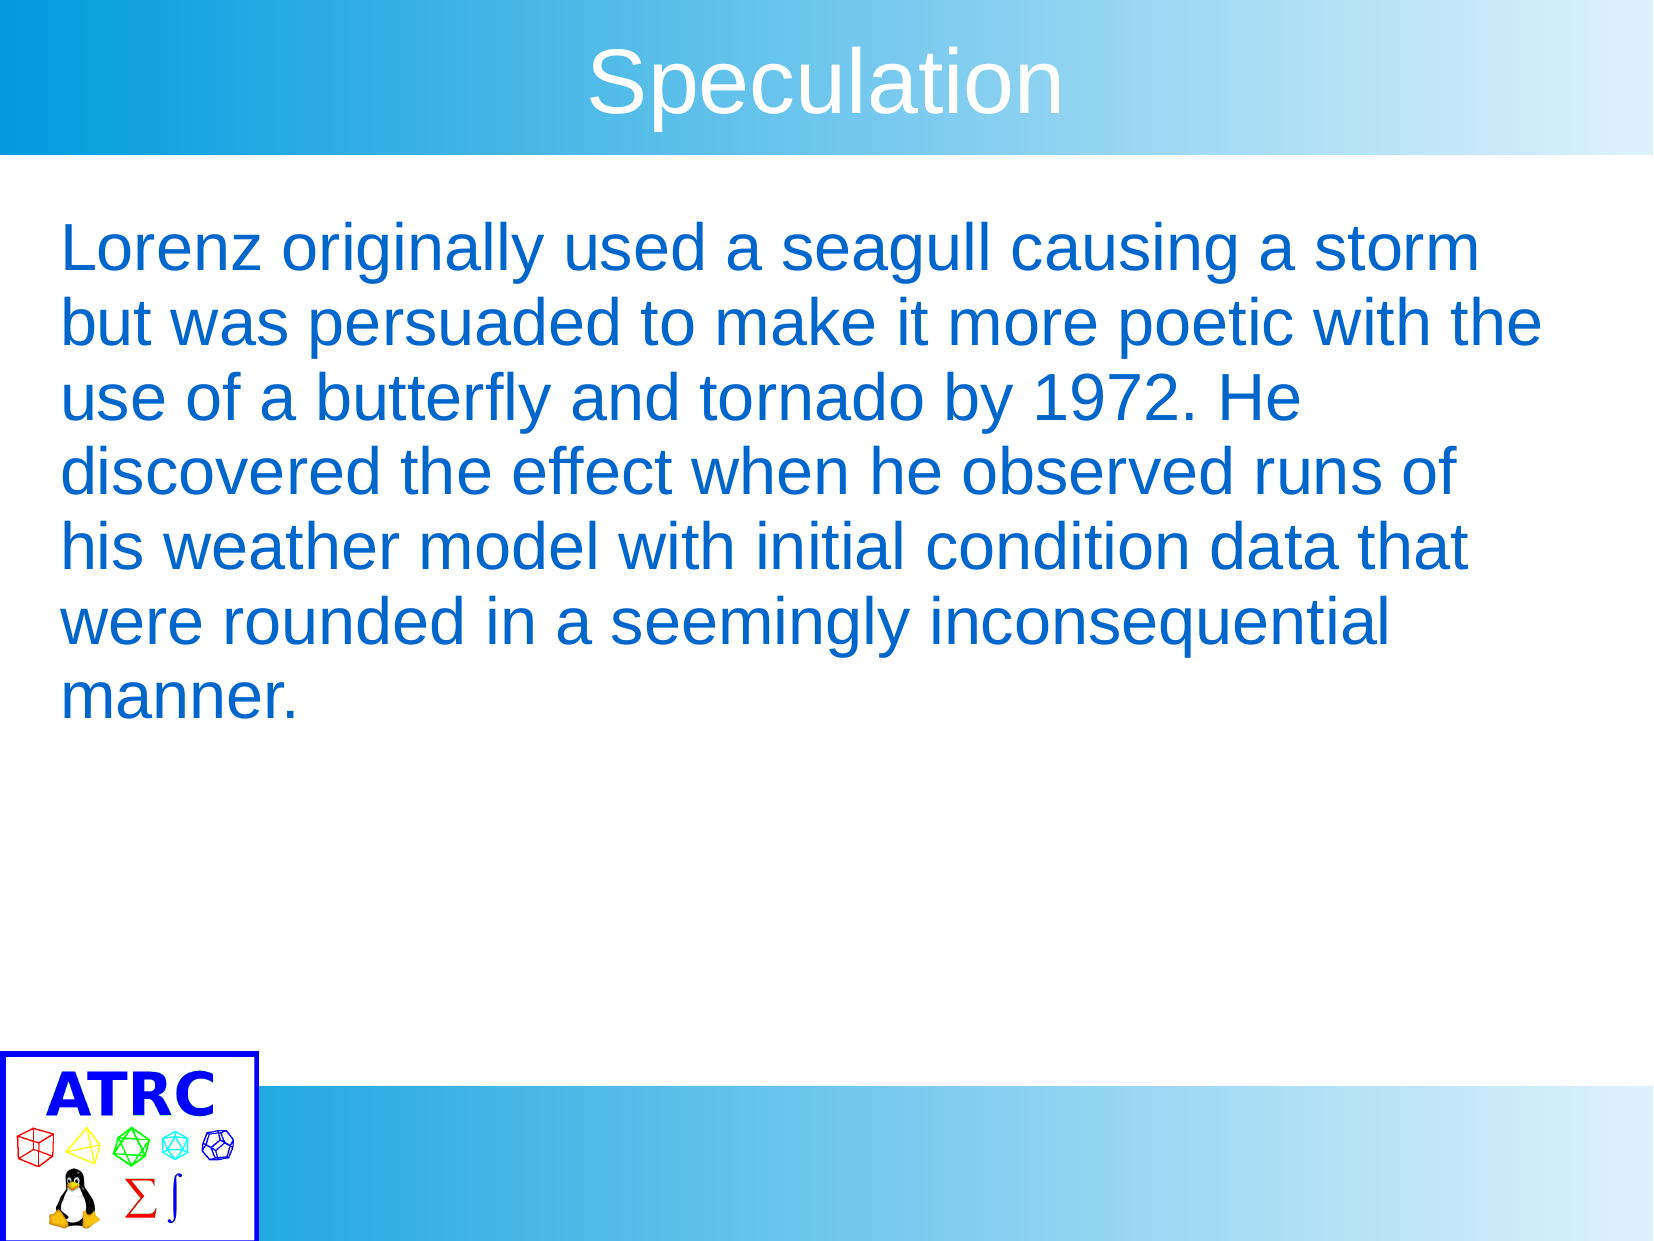

# Speculation
Lorenz originally used a seagull causing a storm but was persuaded to make it more poetic with the use of a butterfly and tornado by 1972. He discovered the effect when he observed runs of his weather model with initial condition data that were rounded in a seemingly inconsequential manner.